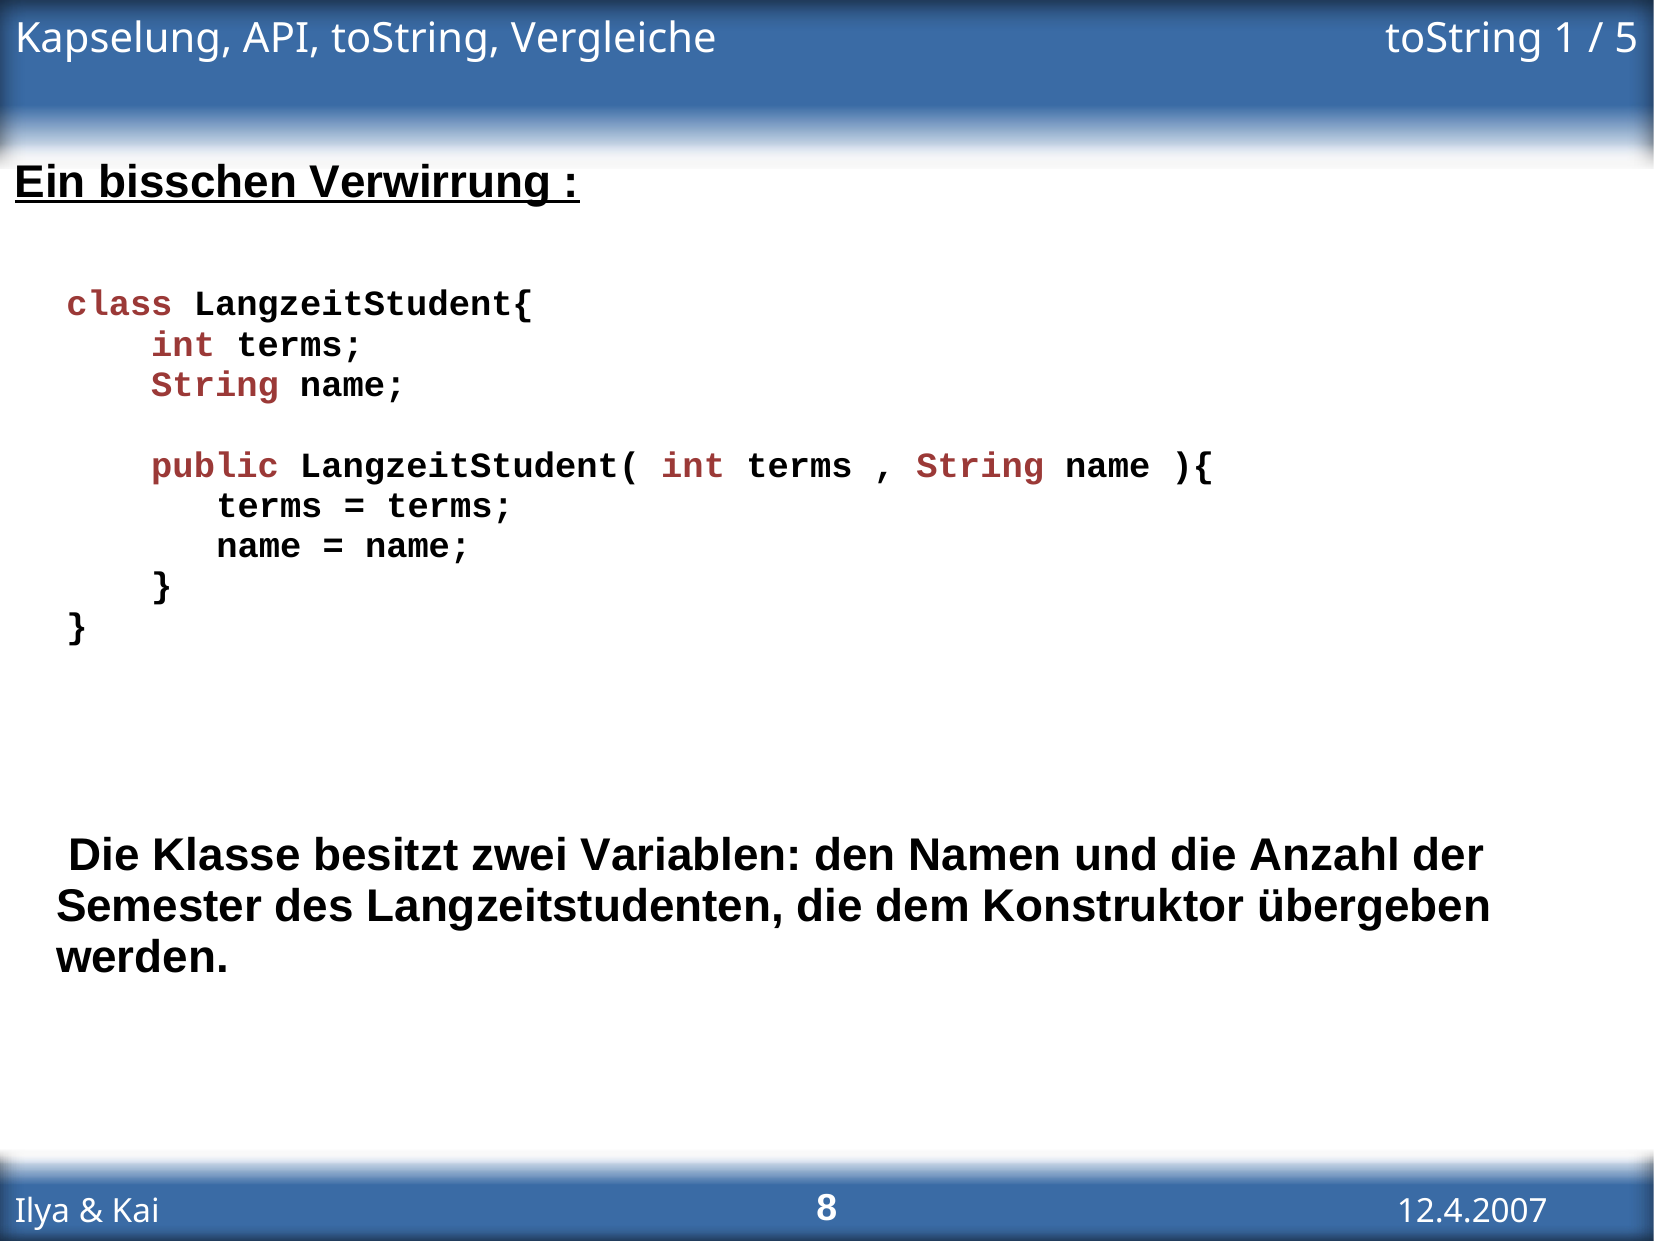

toString 1 / 5
Ein bisschen Verwirrung :
class LangzeitStudent{
 int terms;
 String name;
 public LangzeitStudent( int terms , String name ){
	terms = terms;
	name = name;
 }
}
 Die Klasse besitzt zwei Variablen: den Namen und die Anzahl der Semester des Langzeitstudenten, die dem Konstruktor übergeben werden.
8